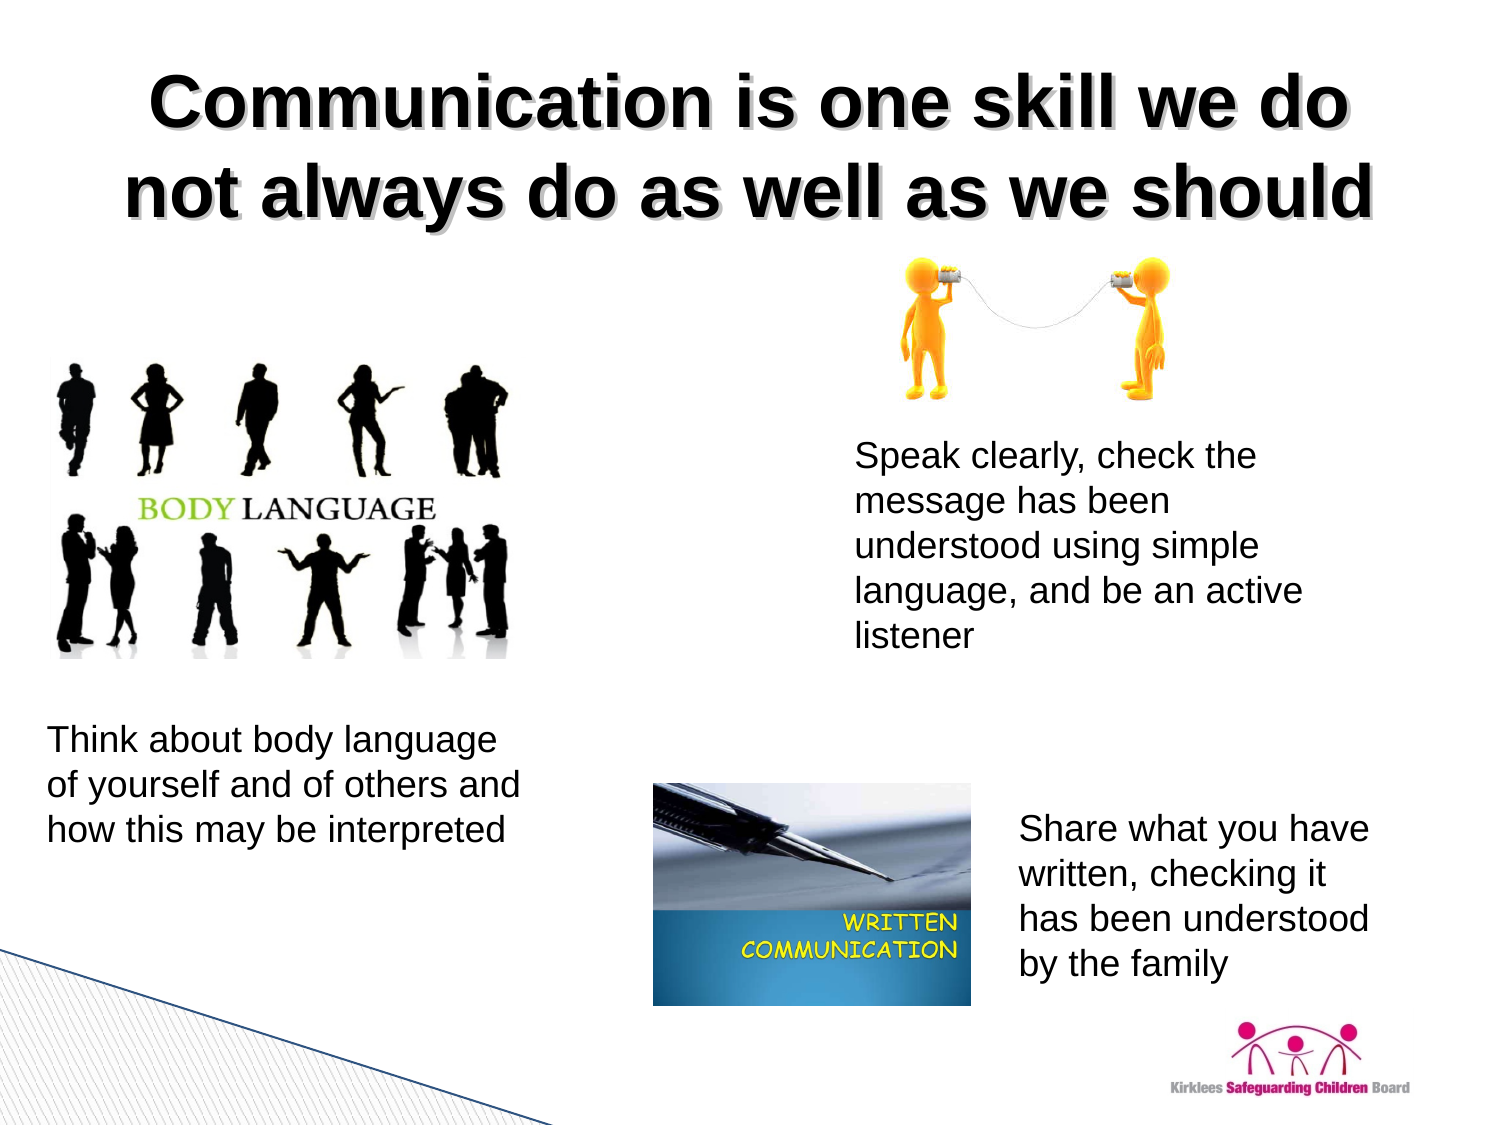

# Communication is one skill we do not always do as well as we should
Speak clearly, check the message has been understood using simple language, and be an active listener
Think about body language of yourself and of others and how this may be interpreted
Share what you have written, checking it has been understood by the family